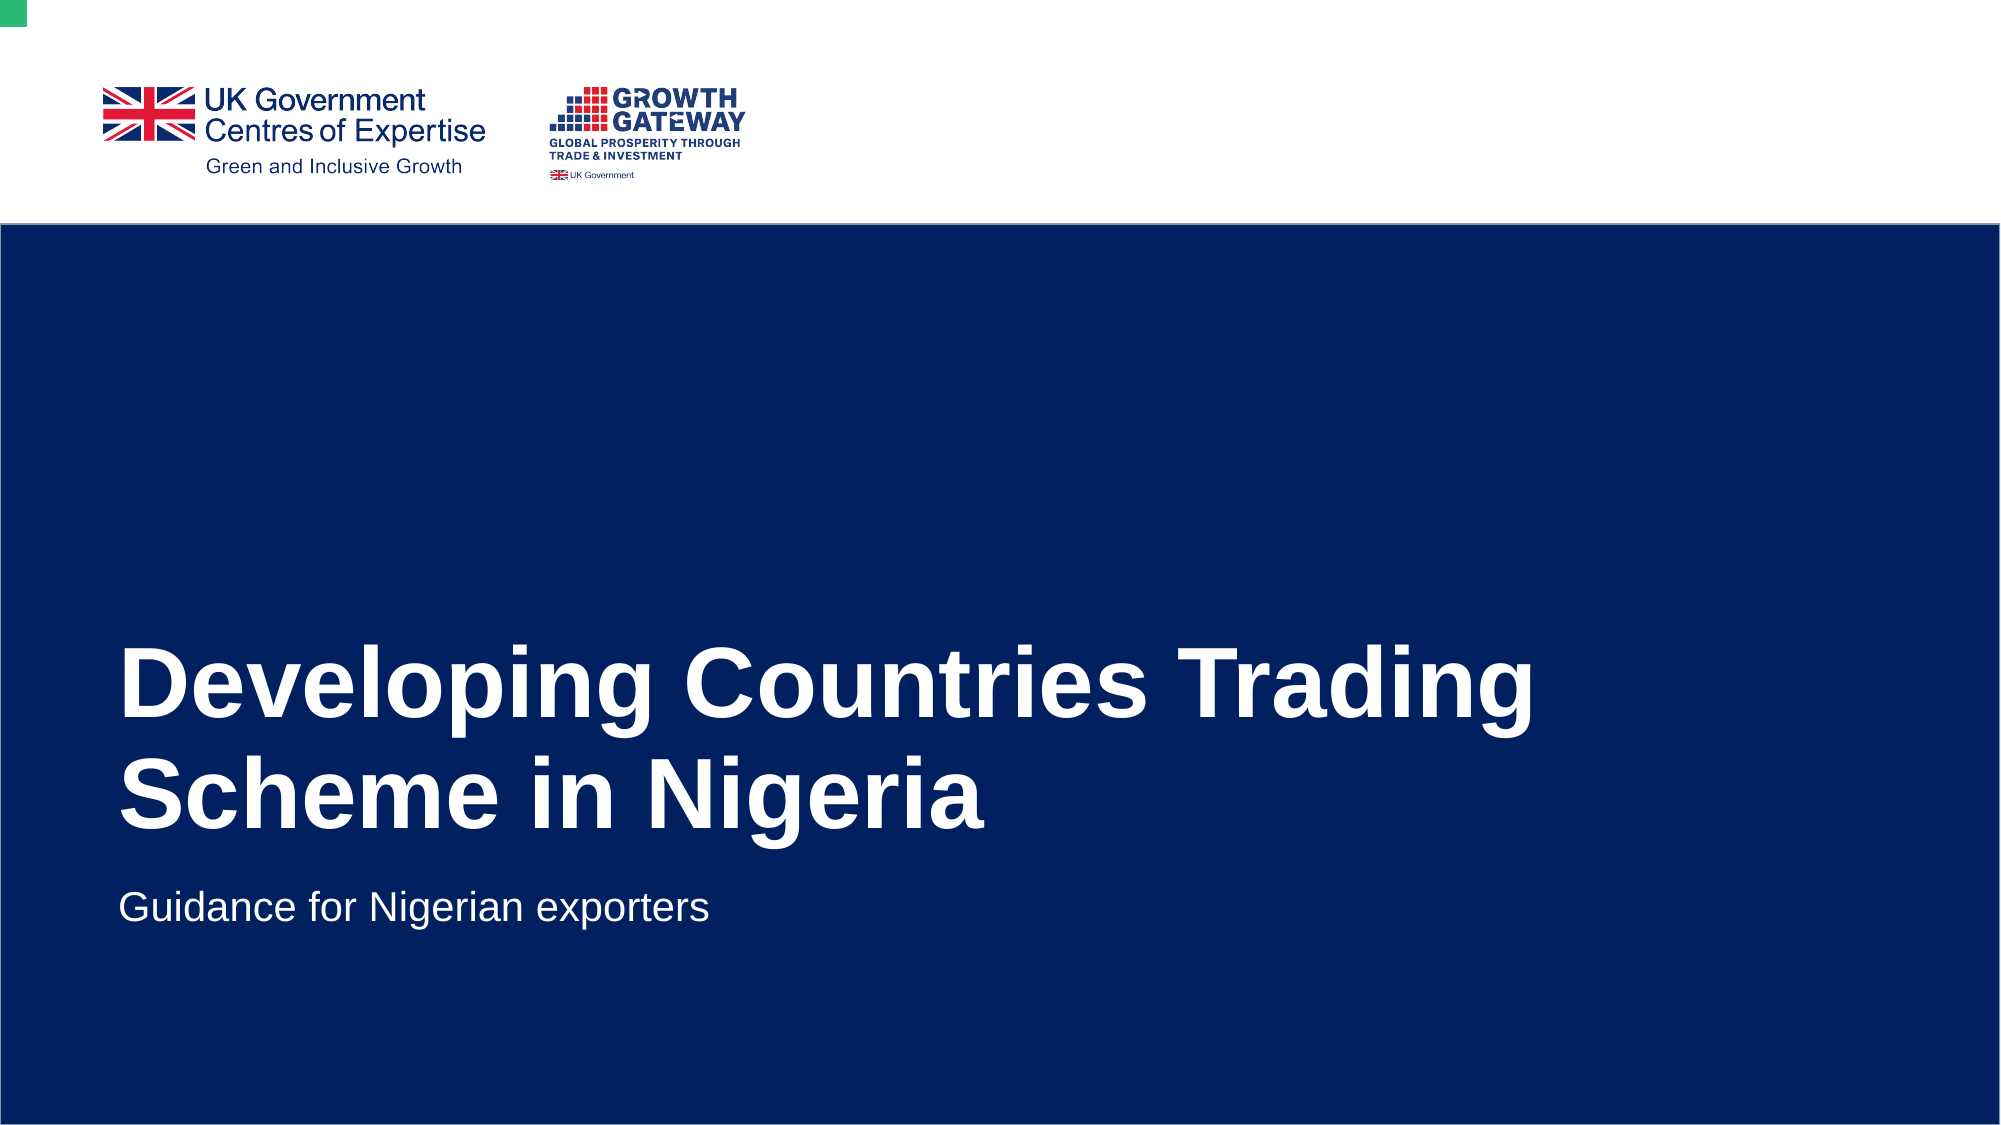

Developing Countries Trading Scheme in Nigeria
# Guidance for Nigerian exporters